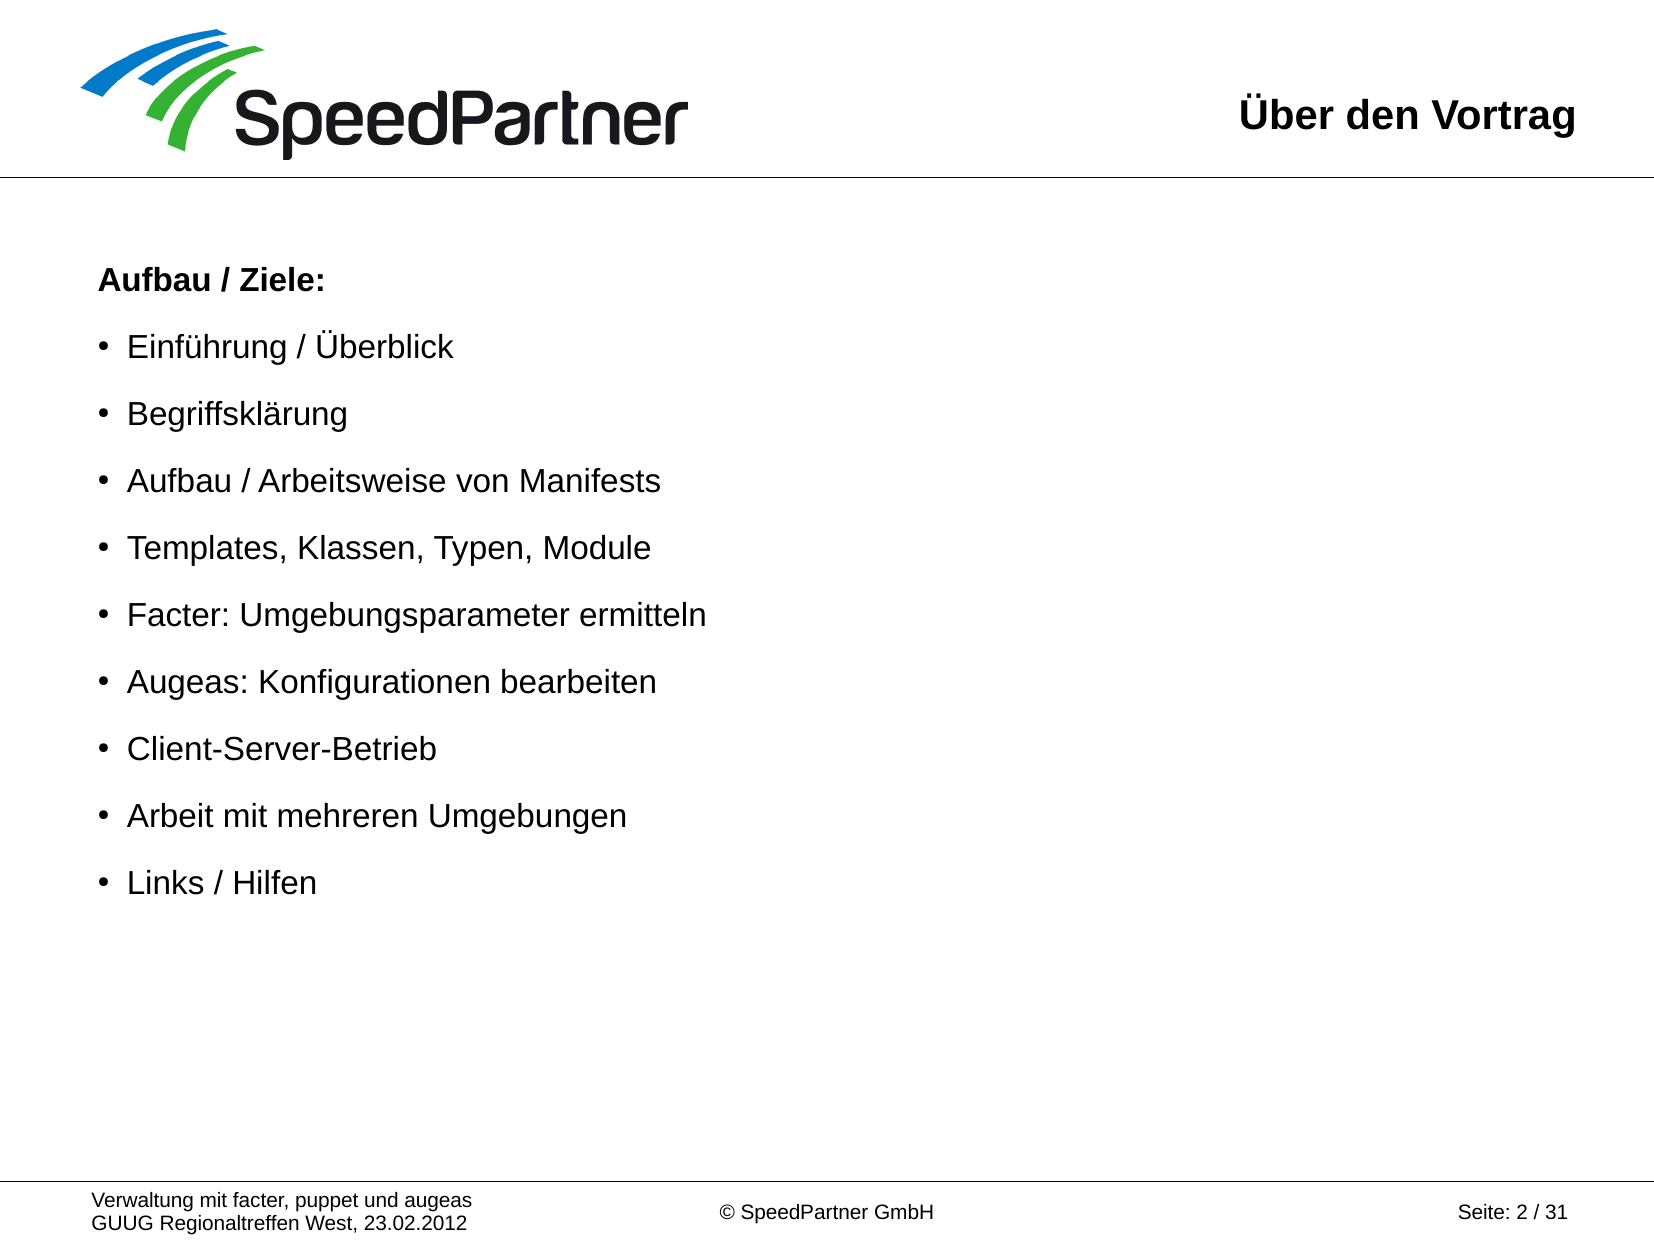

# Über den Vortrag
Aufbau / Ziele:
Einführung / Überblick
Begriffsklärung
Aufbau / Arbeitsweise von Manifests
Templates, Klassen, Typen, Module
Facter: Umgebungsparameter ermitteln
Augeas: Konfigurationen bearbeiten
Client-Server-Betrieb
Arbeit mit mehreren Umgebungen
Links / Hilfen